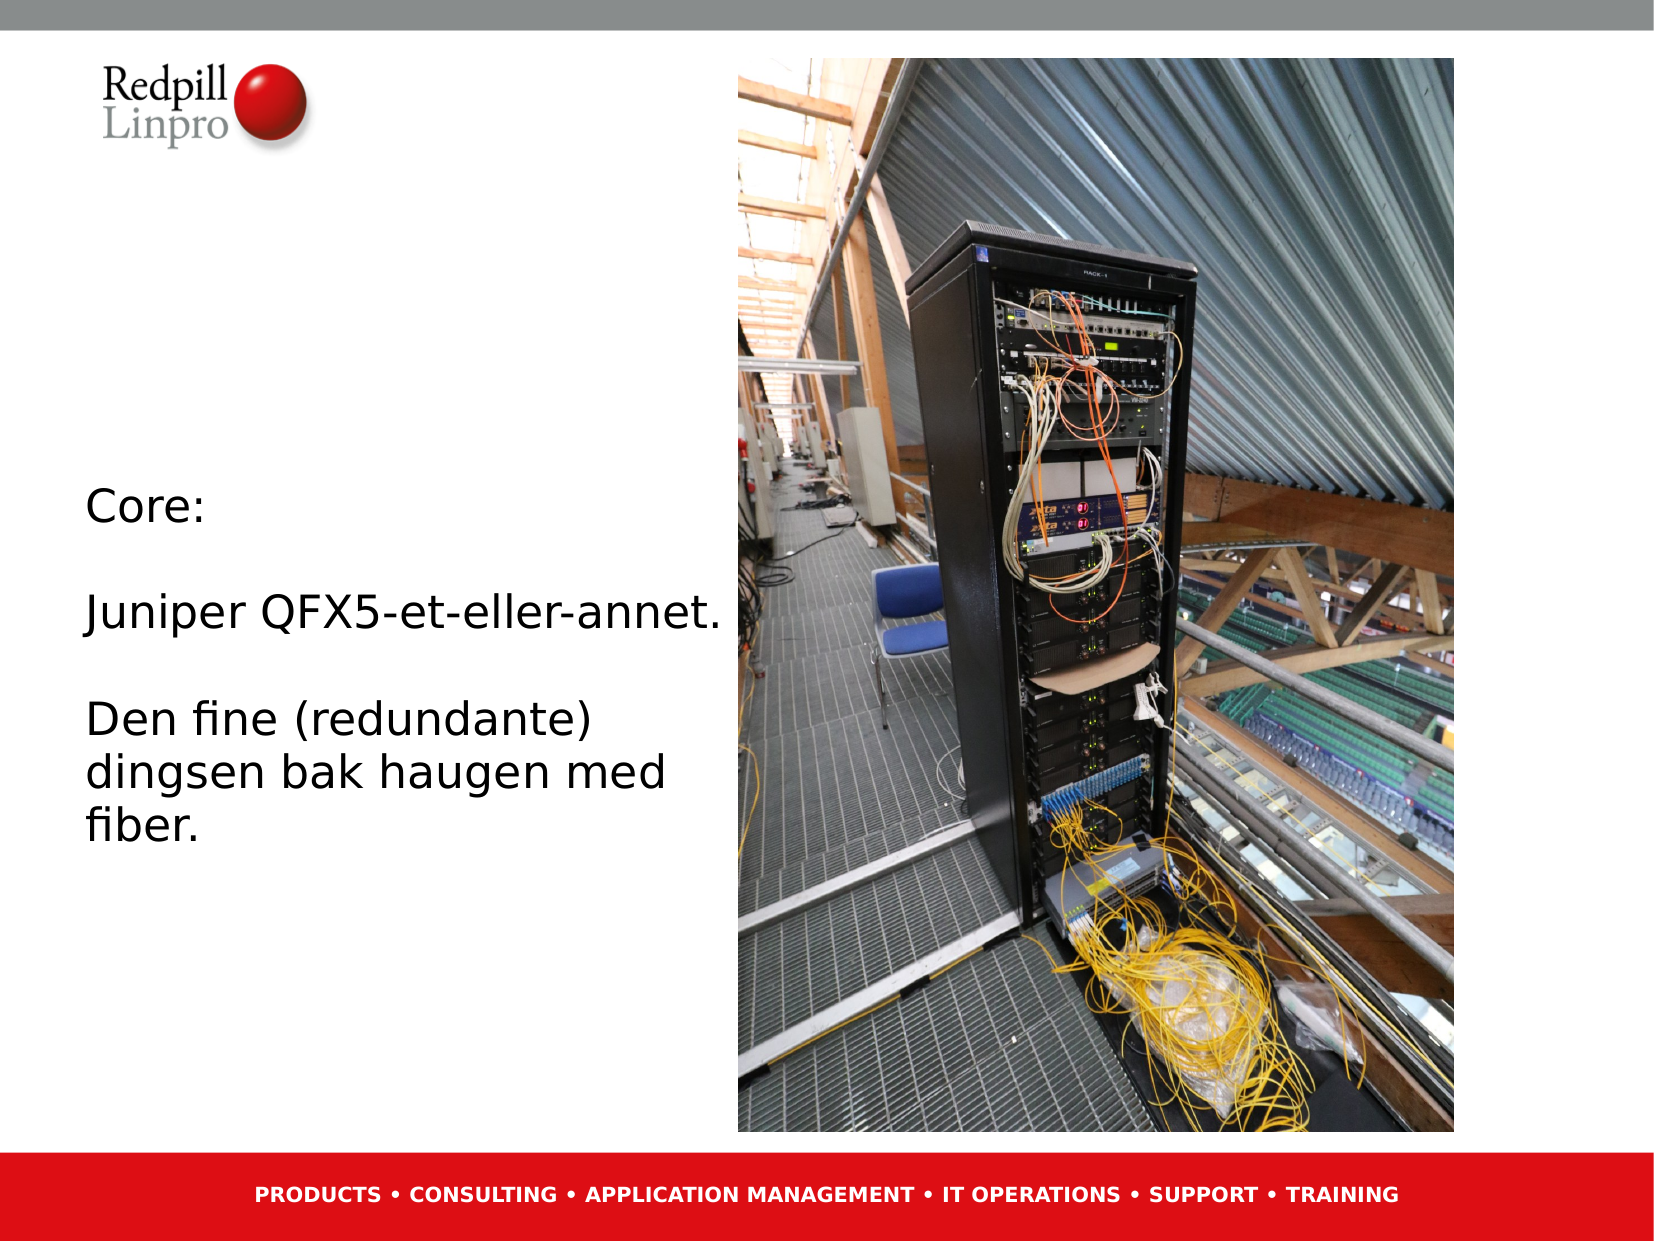

Core:
Juniper QFX5-et-eller-annet.
Den fine (redundante)
dingsen bak haugen med
fiber.